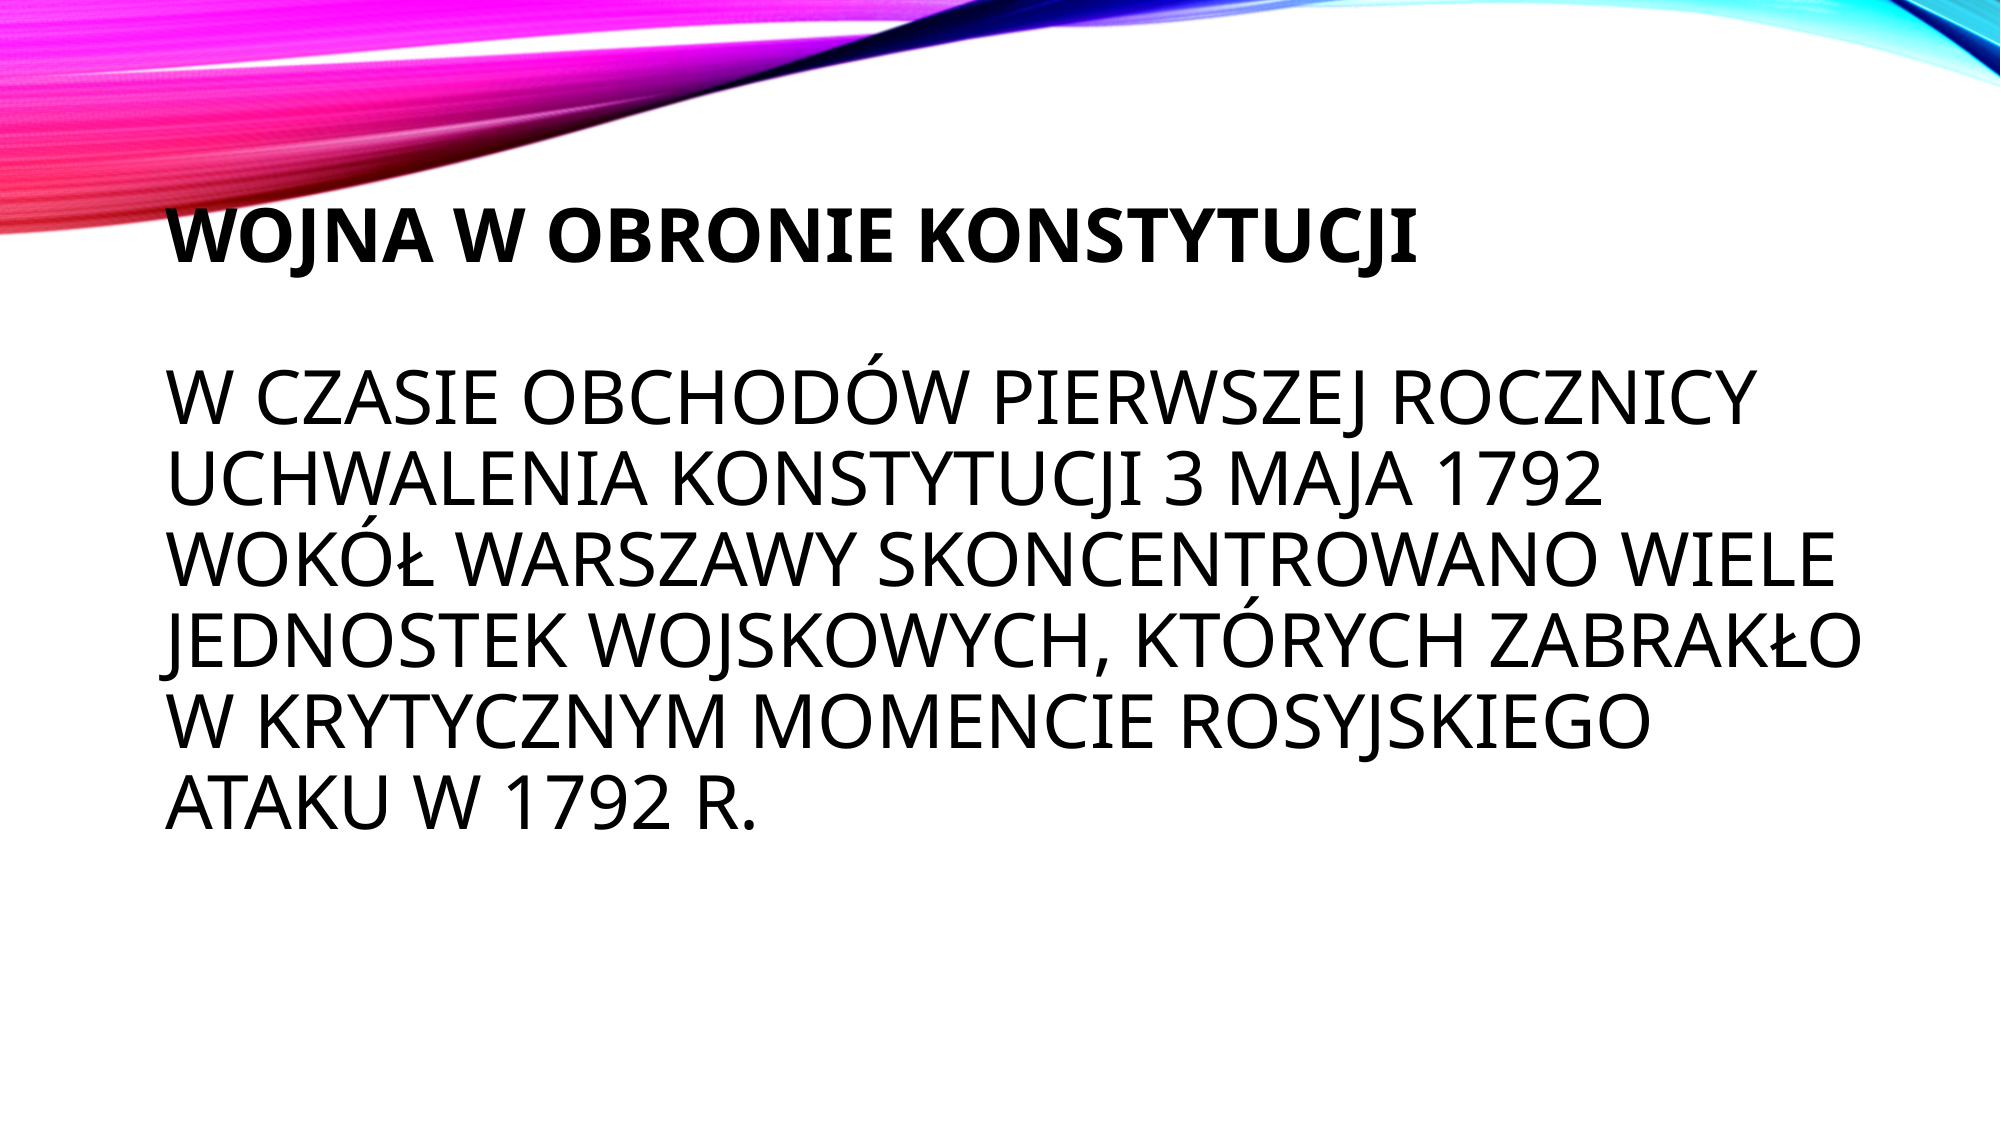

# WOJNA W OBRONIE KONSTYTUCJI W czasie obchodów pierwszej rocznicy uchwalenia Konstytucji 3 maja 1792 wokół Warszawy skoncentrowano wiele jednostek wojskowych, których zabrakło w krytycznym momencie rosyjskiego ataku w 1792 r.